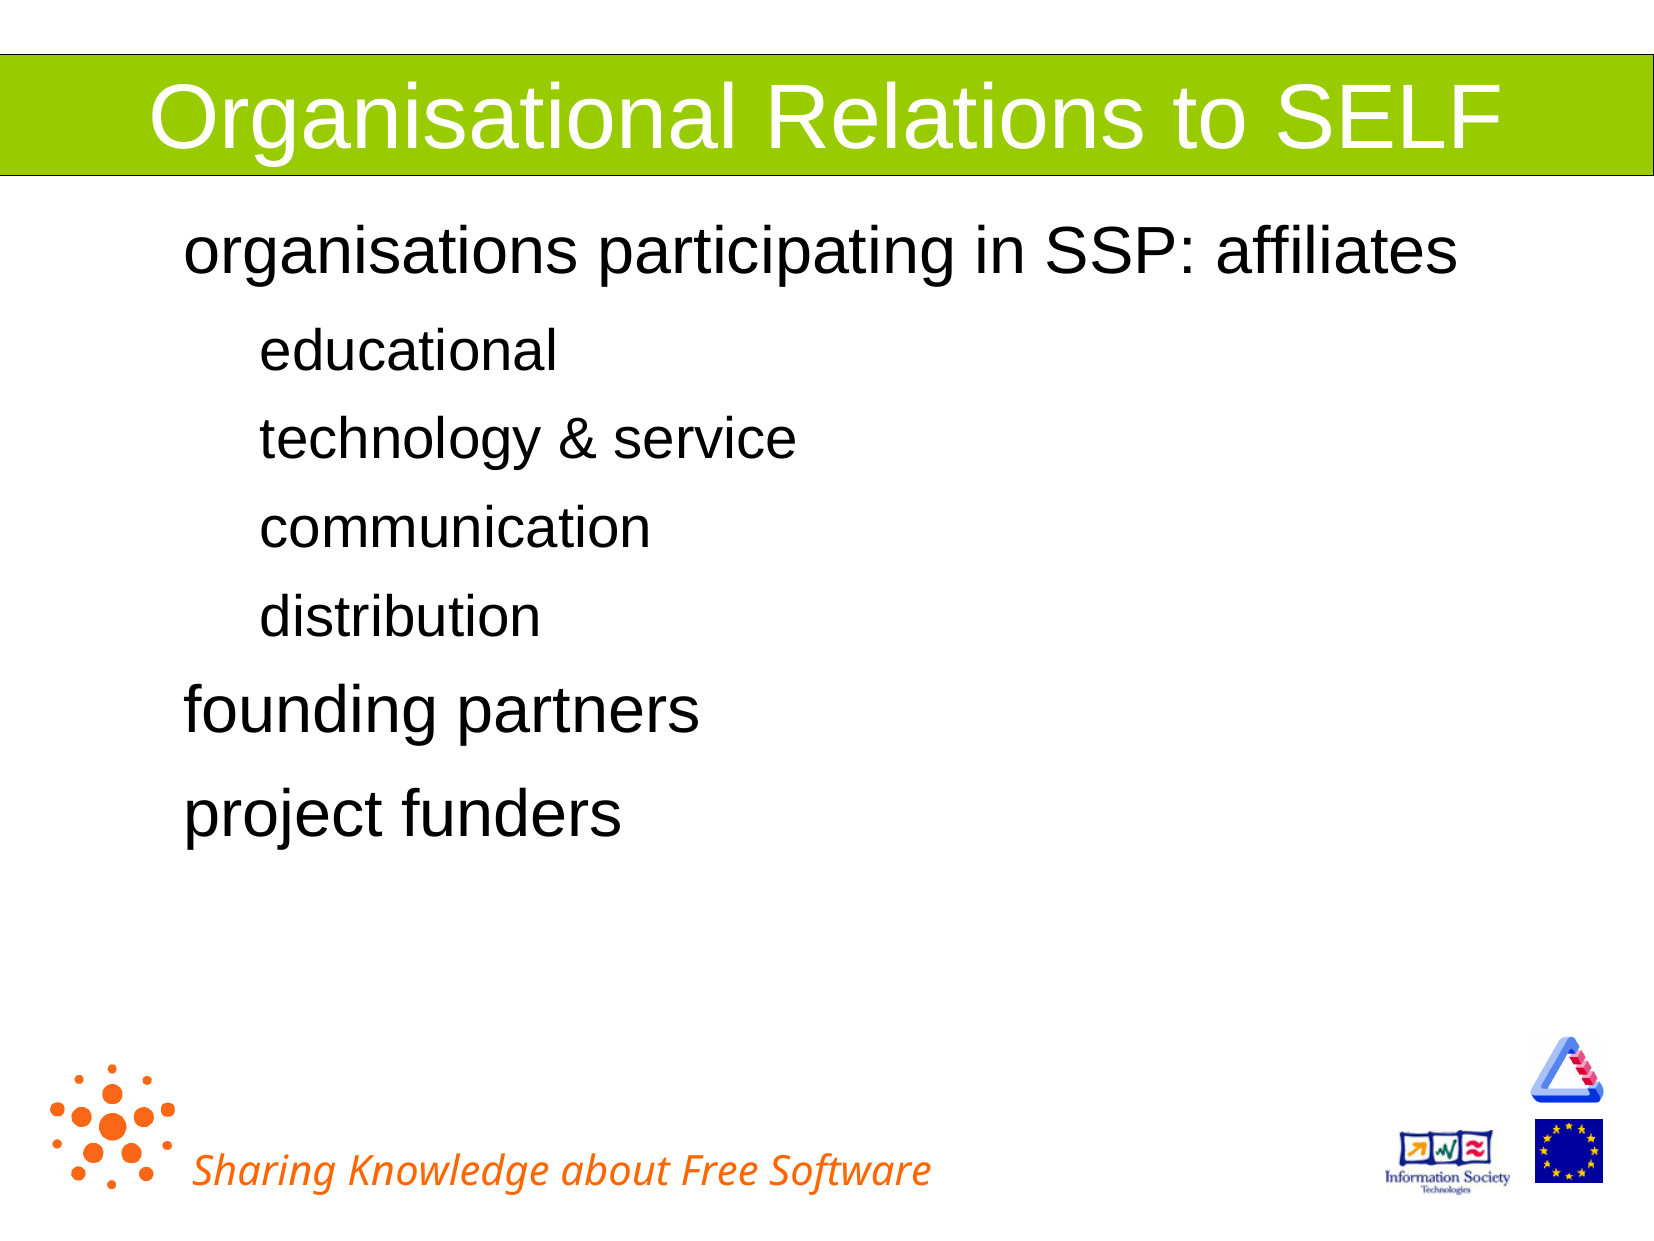

# Organisational Relations to SELF
organisations participating in SSP: affiliates
educational
technology & service
communication
distribution
founding partners
project funders